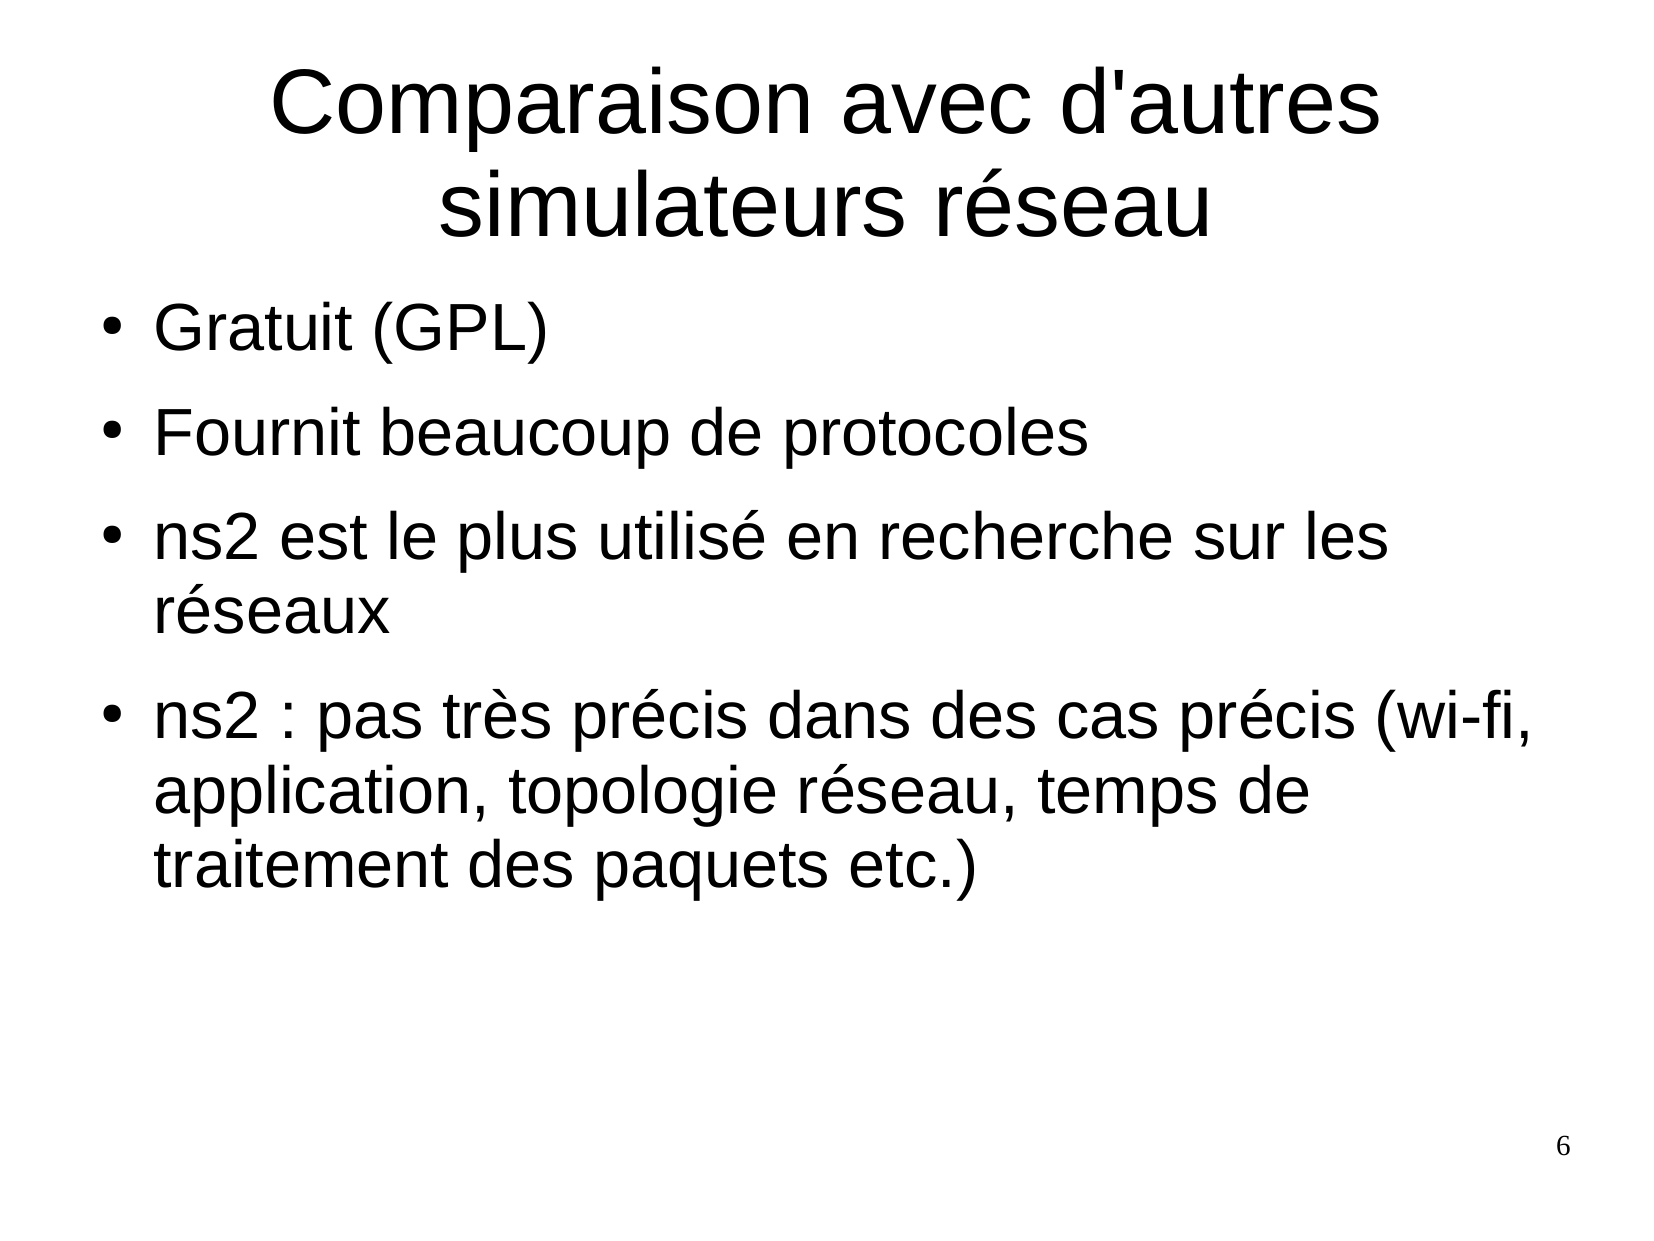

# Comparaison avec d'autres simulateurs réseau
Gratuit (GPL)
Fournit beaucoup de protocoles
ns2 est le plus utilisé en recherche sur les réseaux
ns2 : pas très précis dans des cas précis (wi-fi, application, topologie réseau, temps de traitement des paquets etc.)
6